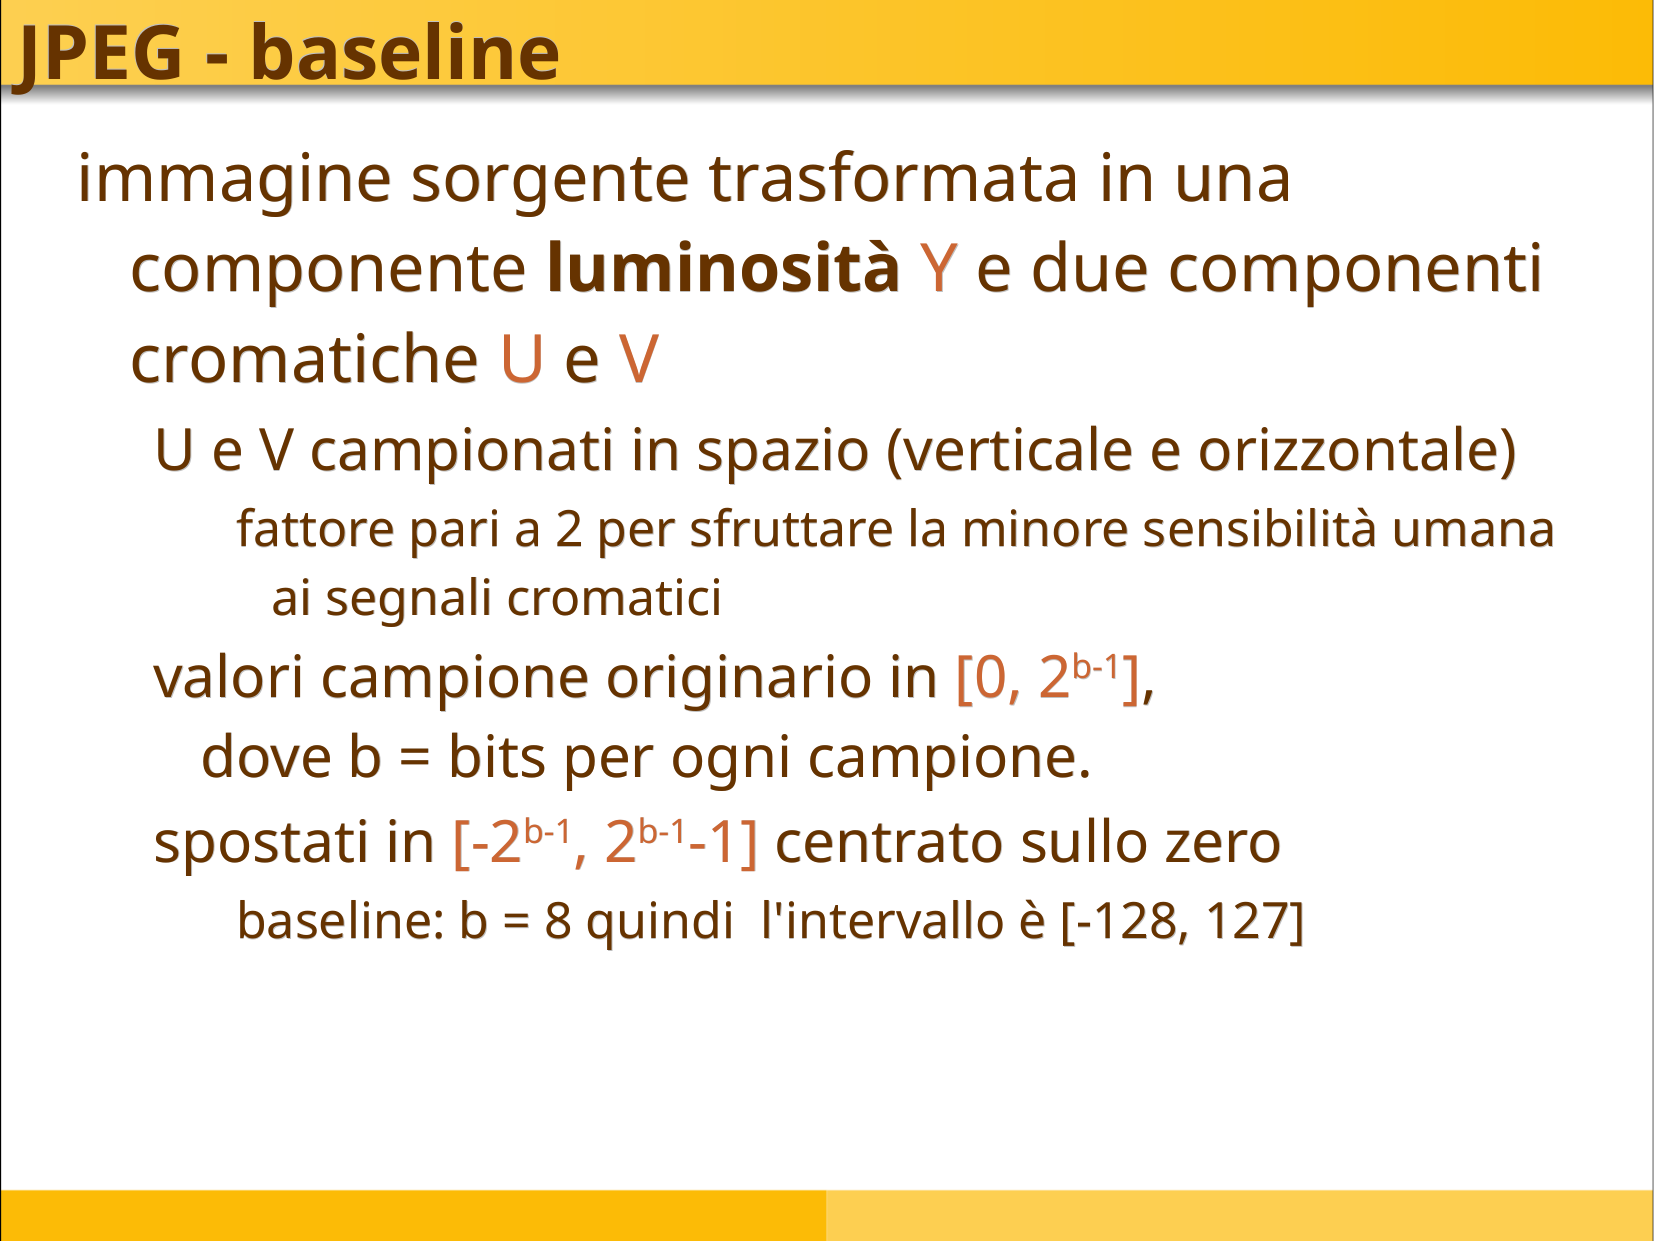

# JPEG - baseline
immagine sorgente trasformata in una componente luminosità Y e due componenti cromatiche U e V
U e V campionati in spazio (verticale e orizzontale)
fattore pari a 2 per sfruttare la minore sensibilità umana ai segnali cromatici
valori campione originario in [0, 2b-1],
dove b = bits per ogni campione.
spostati in [-2b-1, 2b-1-1] centrato sullo zero
baseline: b = 8 quindi l'intervallo è [-128, 127]